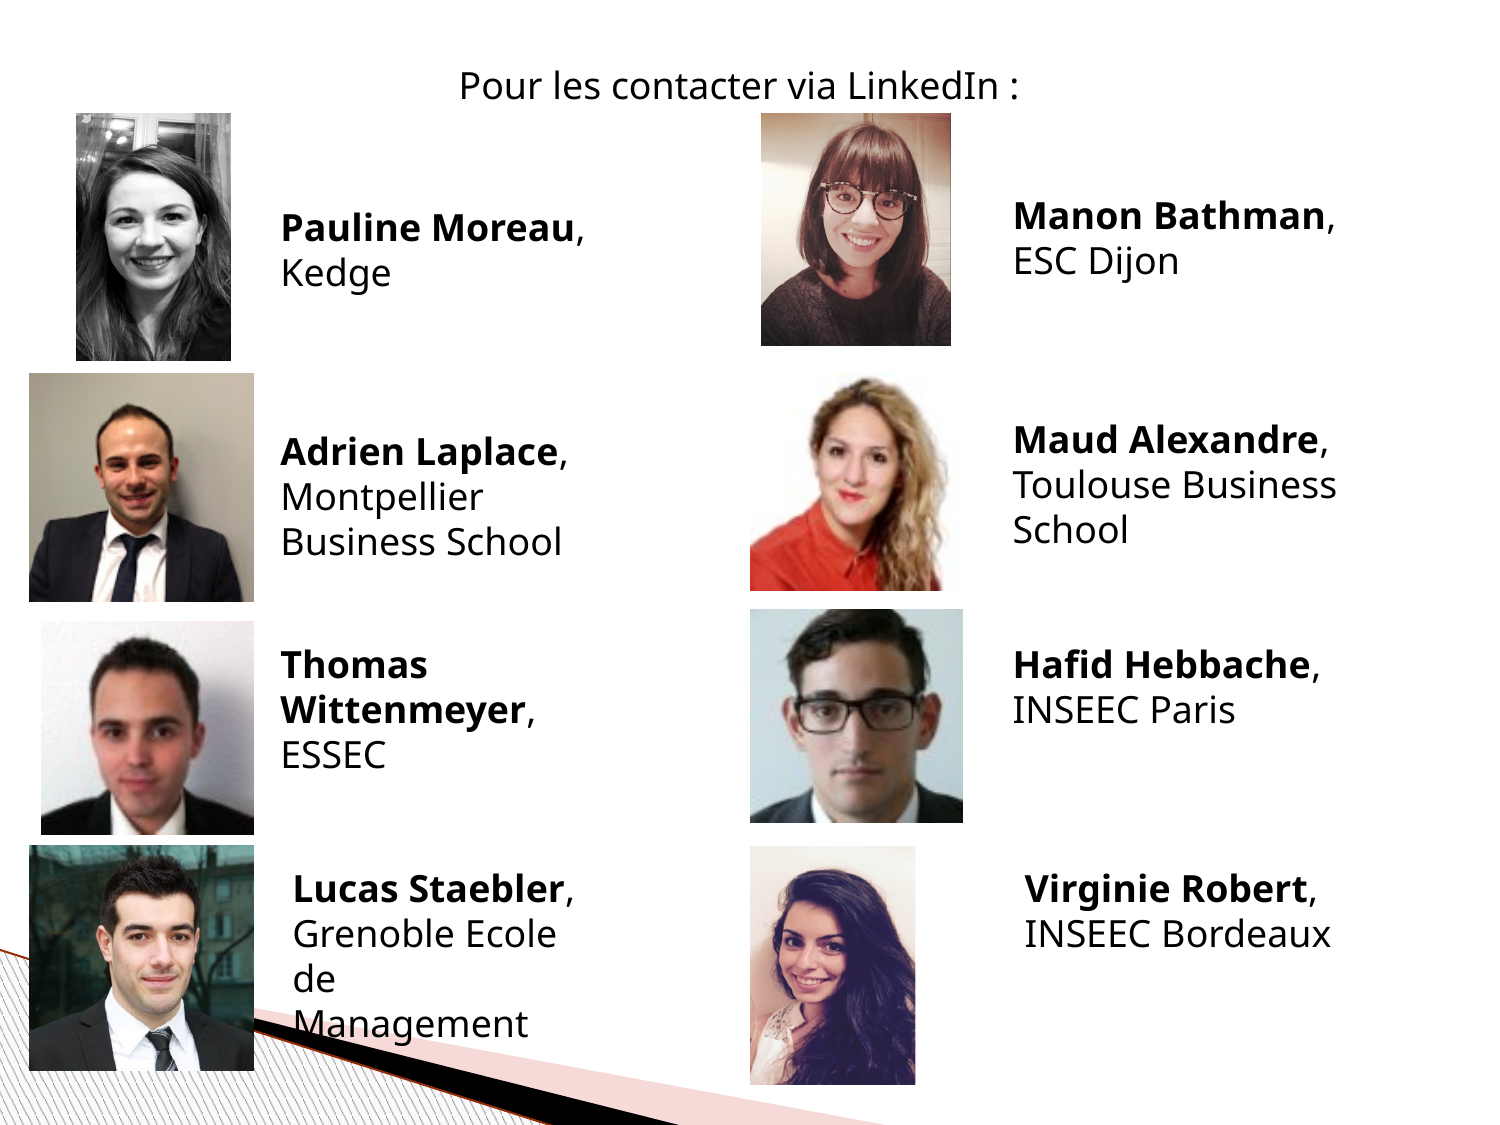

Pour les contacter via LinkedIn :
Manon Bathman, ESC Dijon
Pauline Moreau,
Kedge
Maud Alexandre, Toulouse Business School
Adrien Laplace, Montpellier Business School
Thomas Wittenmeyer,
ESSEC
Hafid Hebbache, INSEEC Paris
Lucas Staebler,
Grenoble Ecole de Management
Virginie Robert, INSEEC Bordeaux